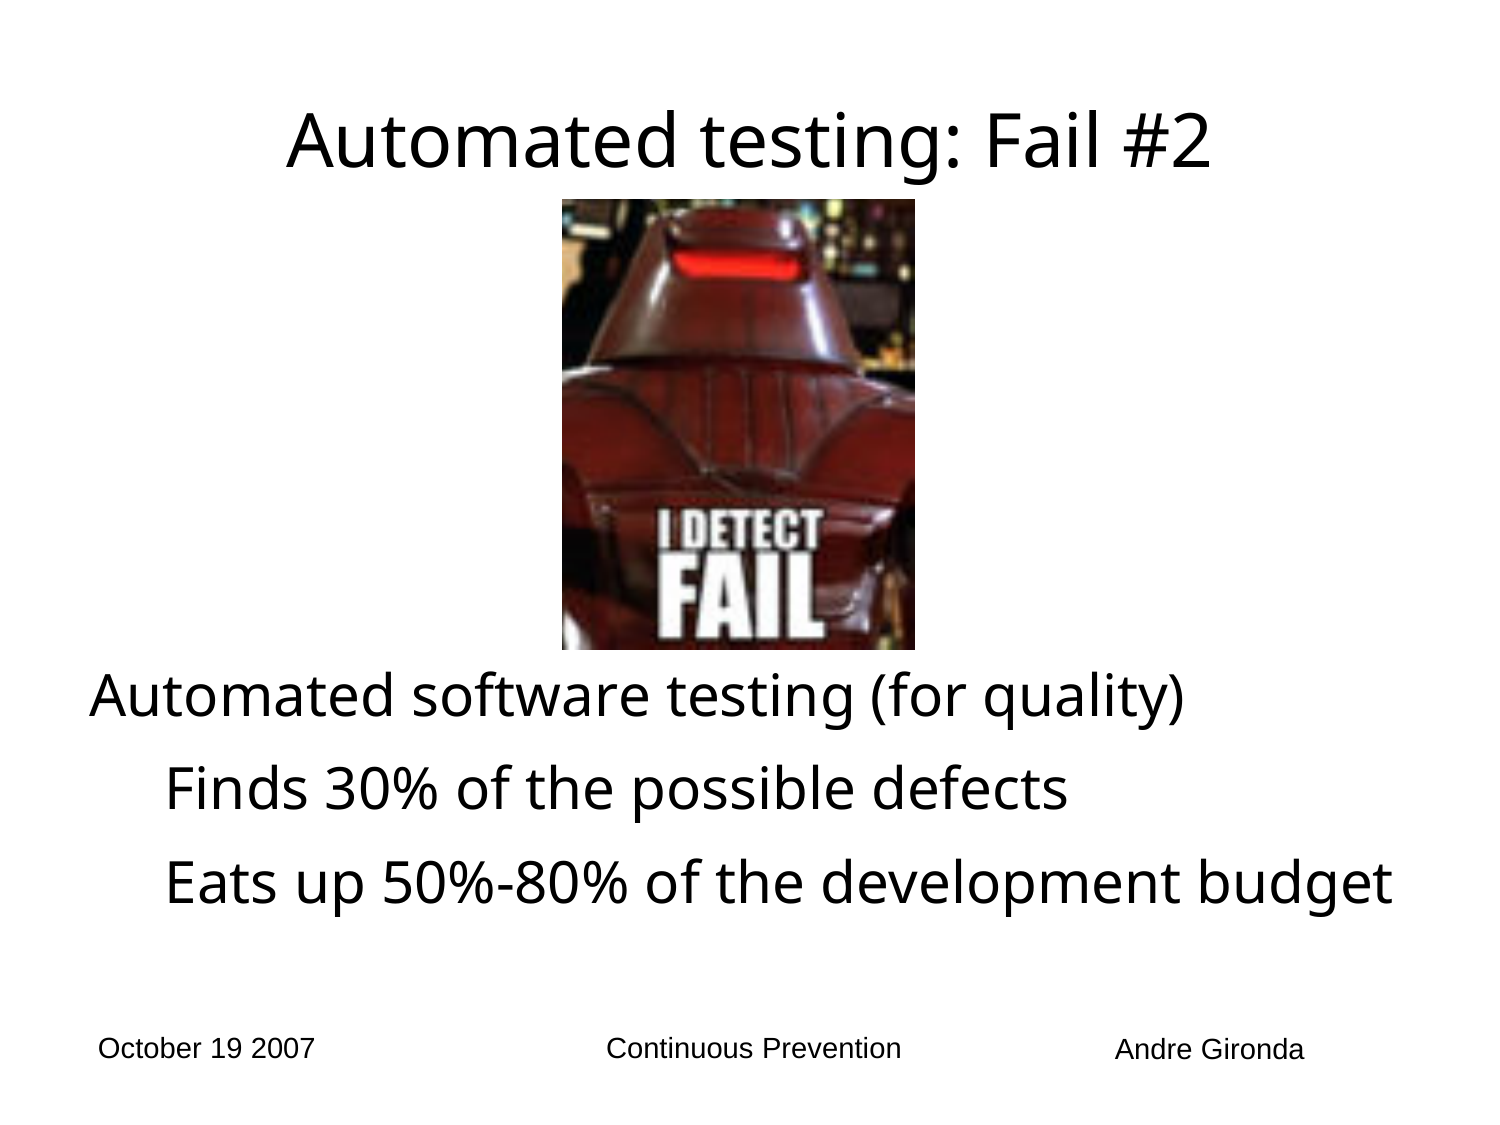

# Automated testing: Fail #2
Automated software testing (for quality)
Finds 30% of the possible defects
Eats up 50%-80% of the development budget